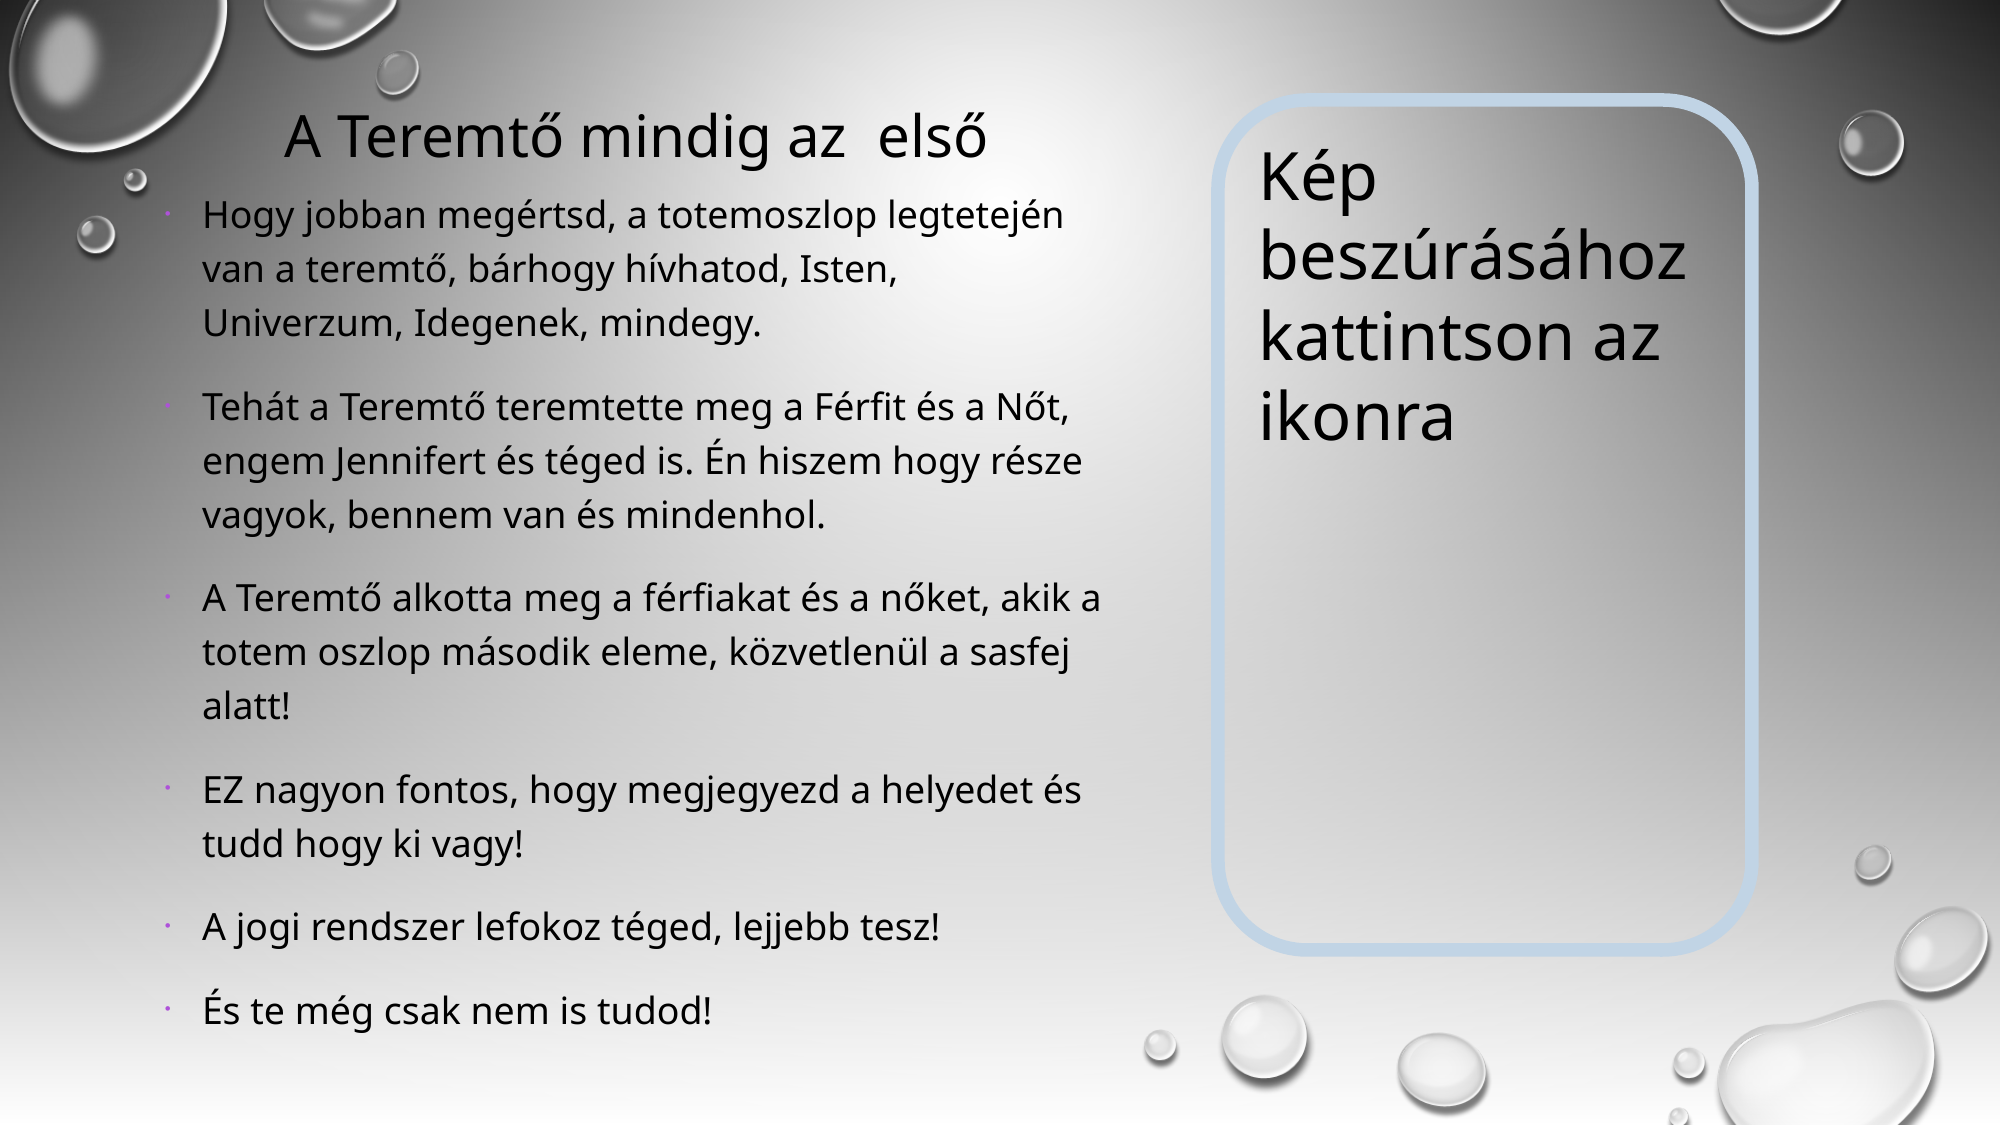

# A Teremtő mindig az első
Hogy jobban megértsd, a totemoszlop legtetején van a teremtő, bárhogy hívhatod, Isten, Univerzum, Idegenek, mindegy.
Tehát a Teremtő teremtette meg a Férfit és a Nőt, engem Jennifert és téged is. Én hiszem hogy része vagyok, bennem van és mindenhol.
A Teremtő alkotta meg a férfiakat és a nőket, akik a totem oszlop második eleme, közvetlenül a sasfej alatt!
EZ nagyon fontos, hogy megjegyezd a helyedet és tudd hogy ki vagy!
A jogi rendszer lefokoz téged, lejjebb tesz!
És te még csak nem is tudod!